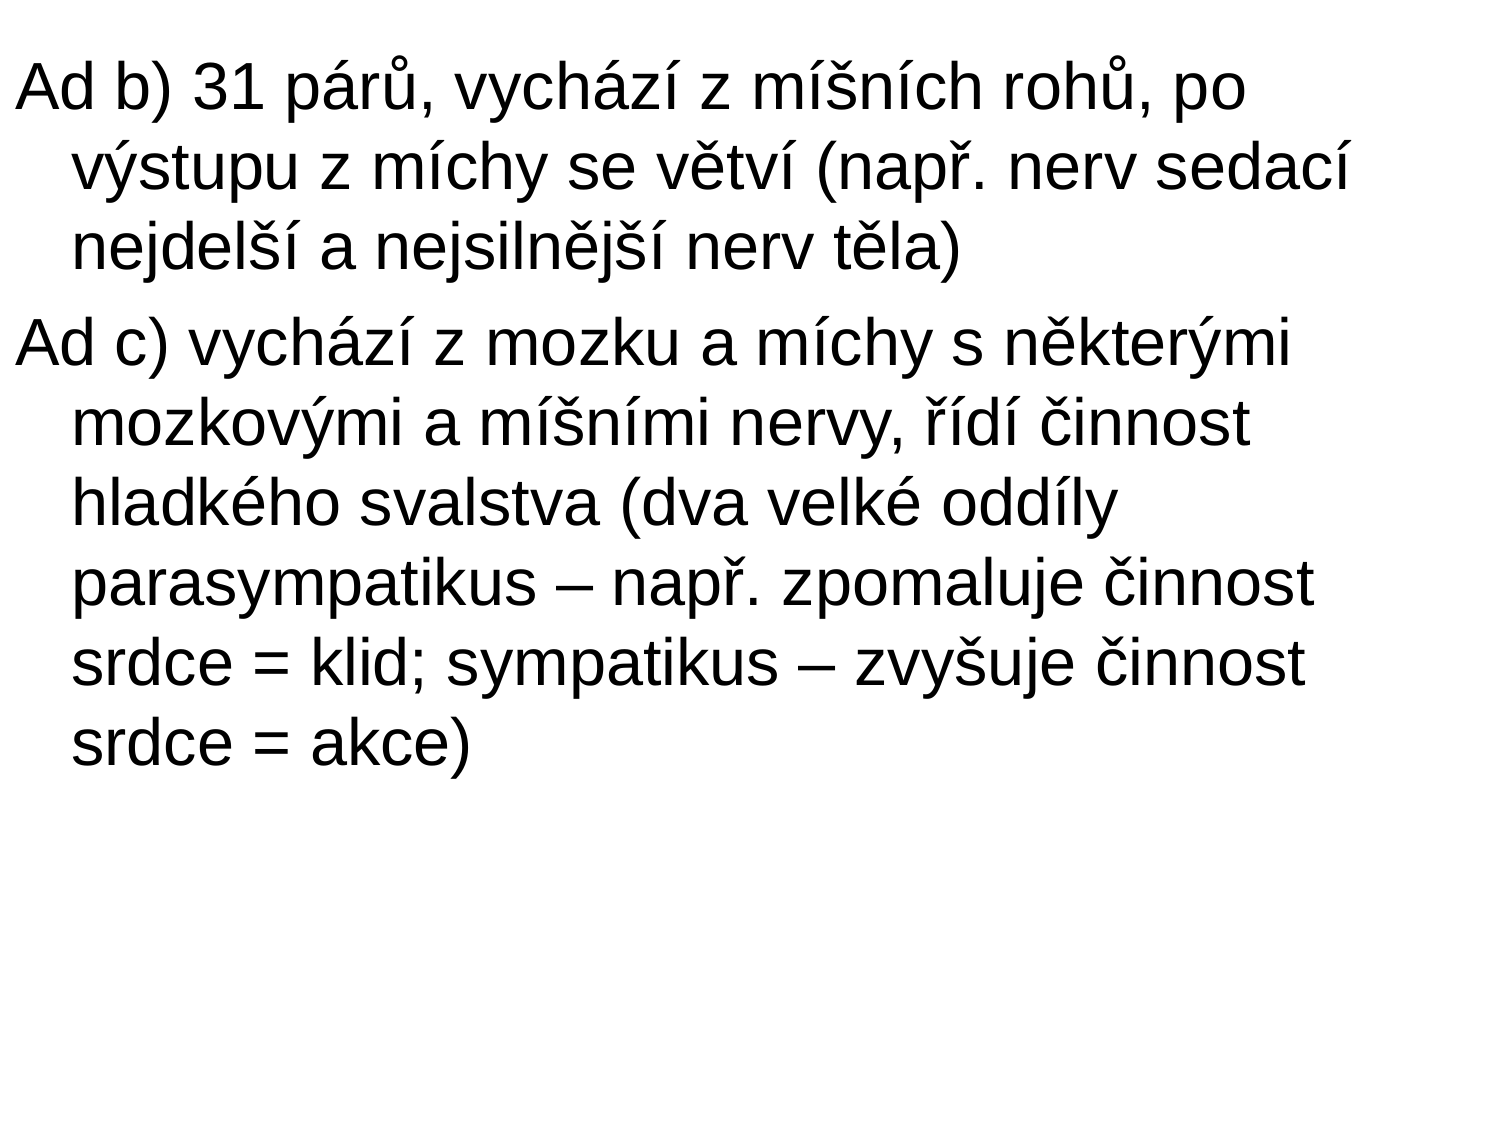

# Ad b) 31 párů, vychází z míšních rohů, po výstupu z míchy se větví (např. nerv sedací nejdelší a nejsilnější nerv těla)
Ad c) vychází z mozku a míchy s některými mozkovými a míšními nervy, řídí činnost hladkého svalstva (dva velké oddíly parasympatikus – např. zpomaluje činnost srdce = klid; sympatikus – zvyšuje činnost srdce = akce)